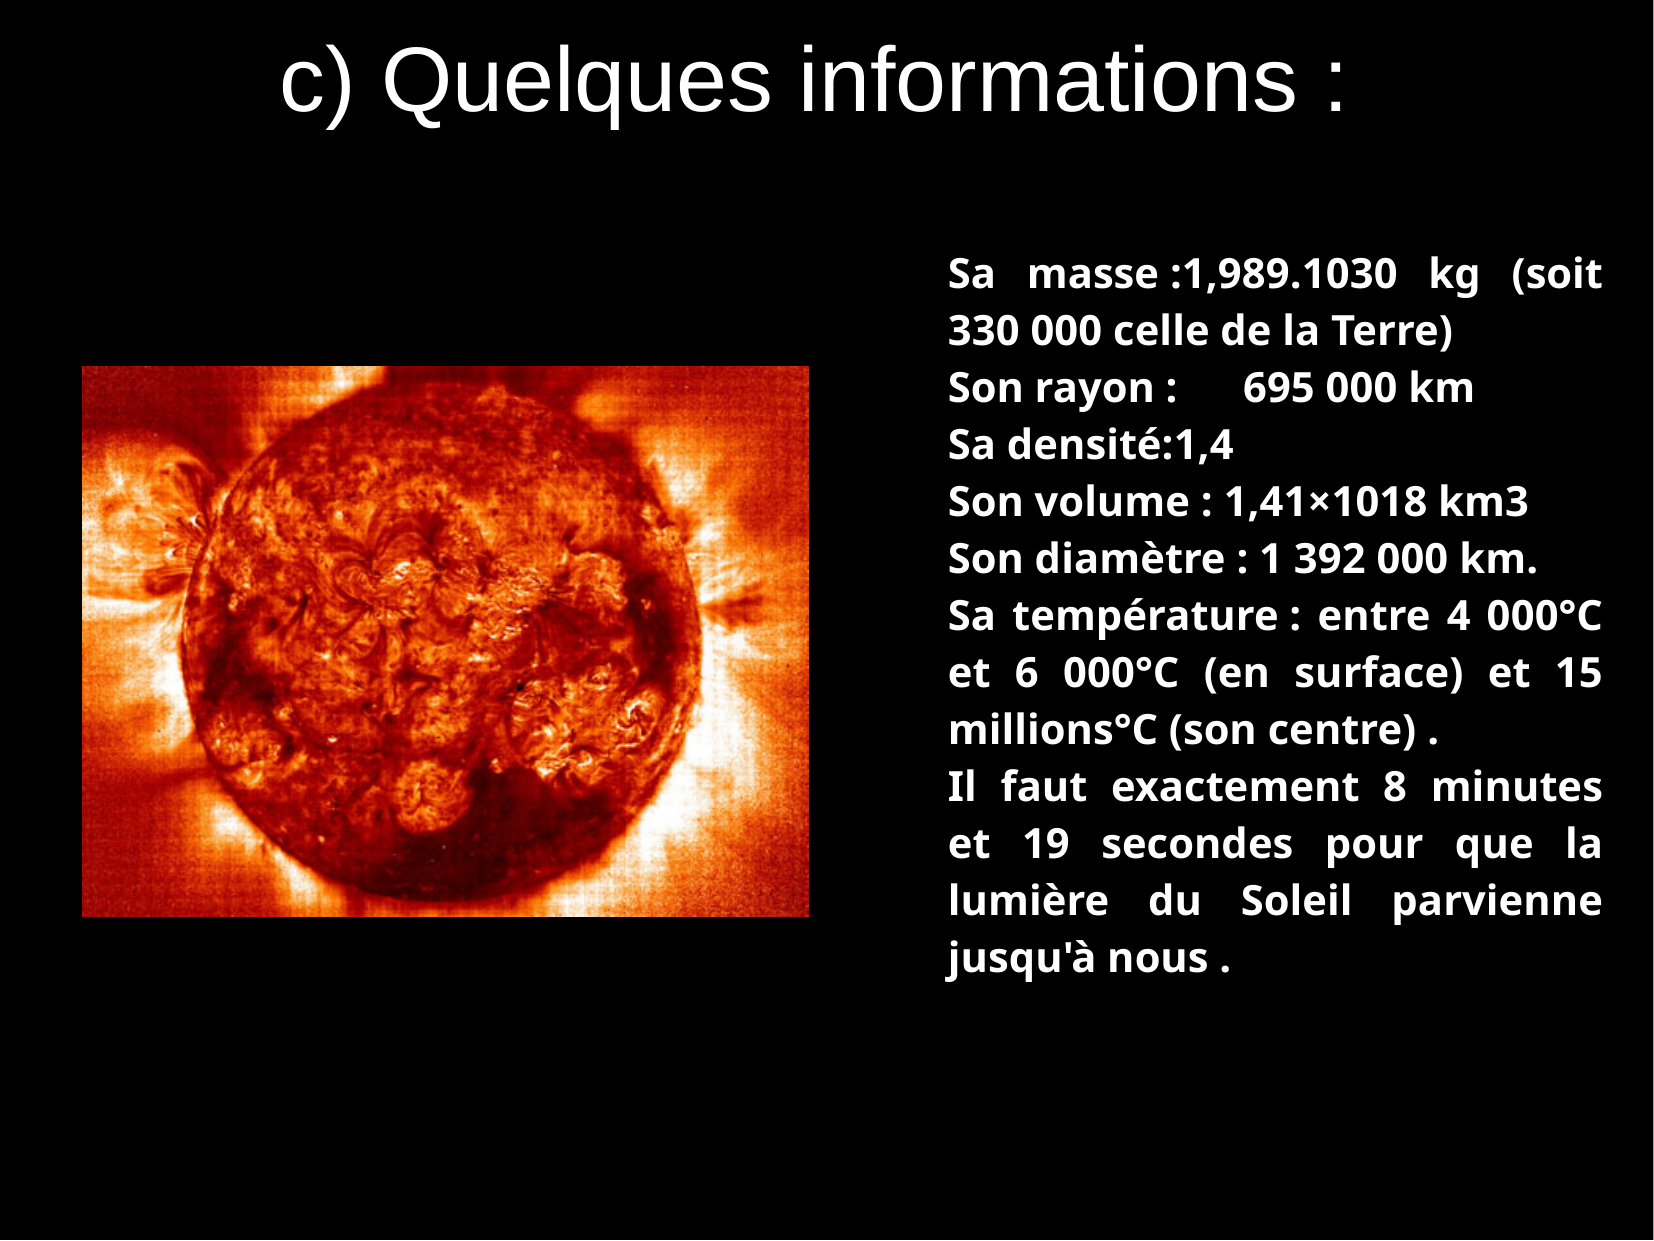

# c) Quelques informations :
Sa masse :1,989.1030 kg (soit 330 000 celle de la Terre)
Son rayon : 	695 000 km
Sa densité:1,4
Son volume : 1,41×1018 km3
Son diamètre : 1 392 000 km.
Sa température : entre 4 000°C et 6 000°C (en surface) et 15 millions°C (son centre) .
Il faut exactement 8 minutes et 19 secondes pour que la lumière du Soleil parvienne jusqu'à nous .